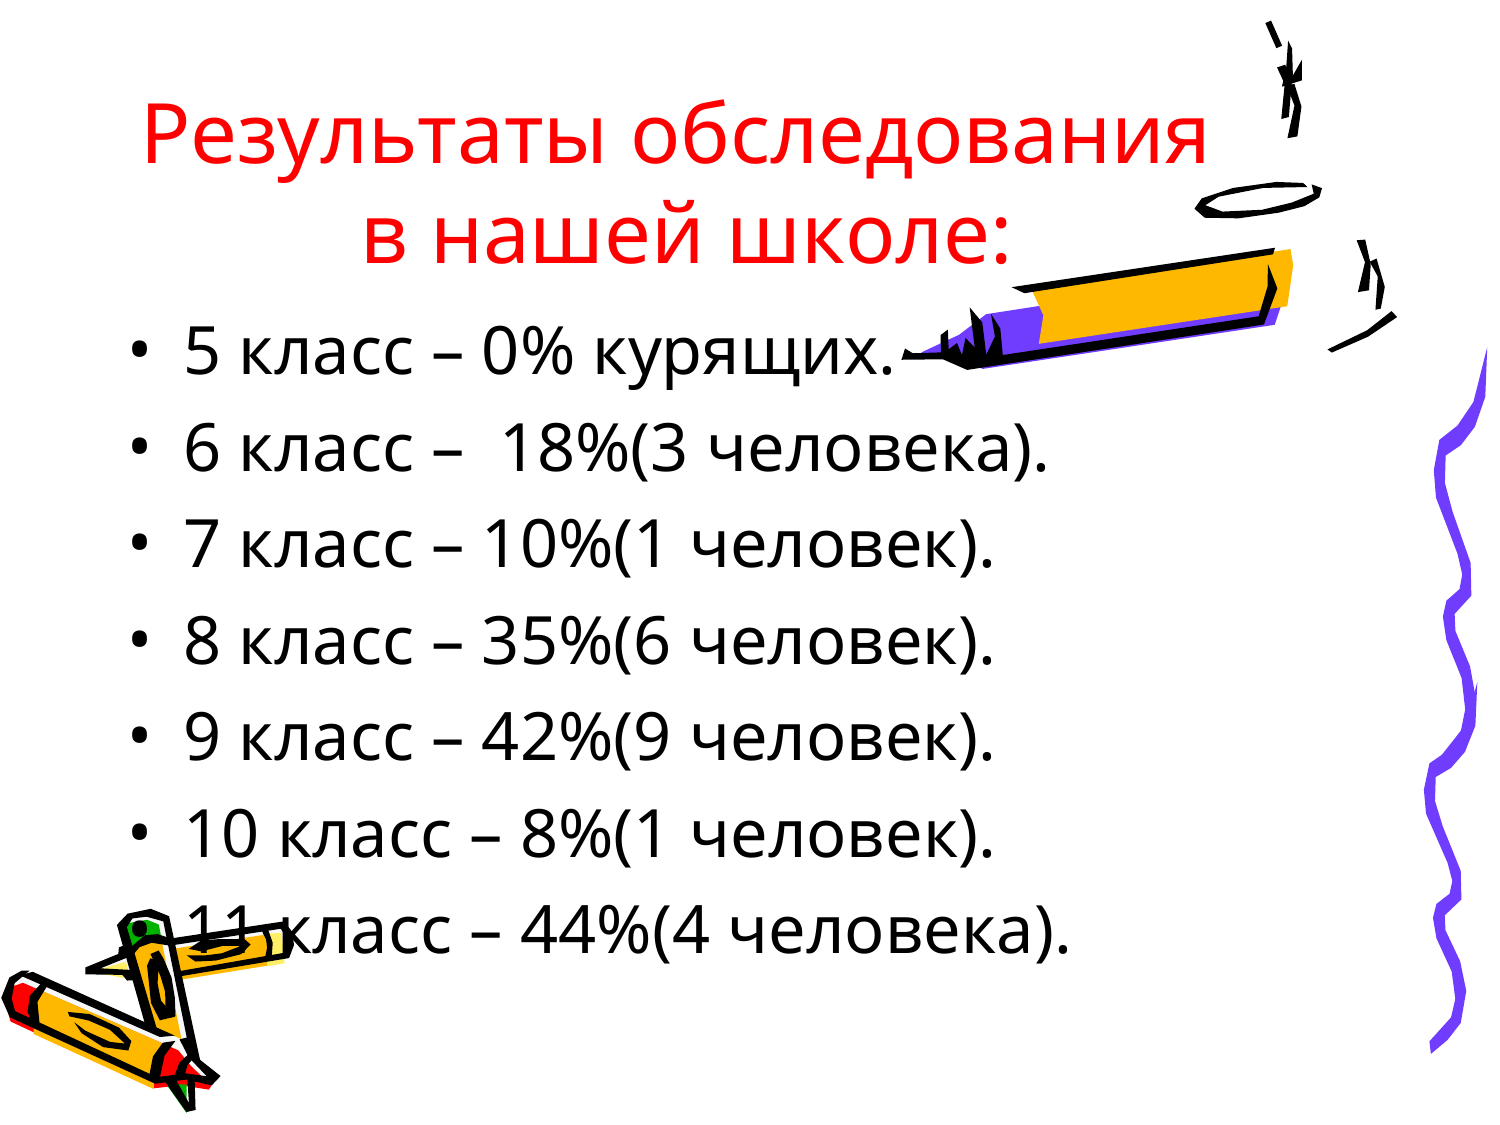

# Результаты обследования в нашей школе:
5 класс – 0% курящих.
6 класс – 18%(3 человека).
7 класс – 10%(1 человек).
8 класс – 35%(6 человек).
9 класс – 42%(9 человек).
10 класс – 8%(1 человек).
11 класс – 44%(4 человека).